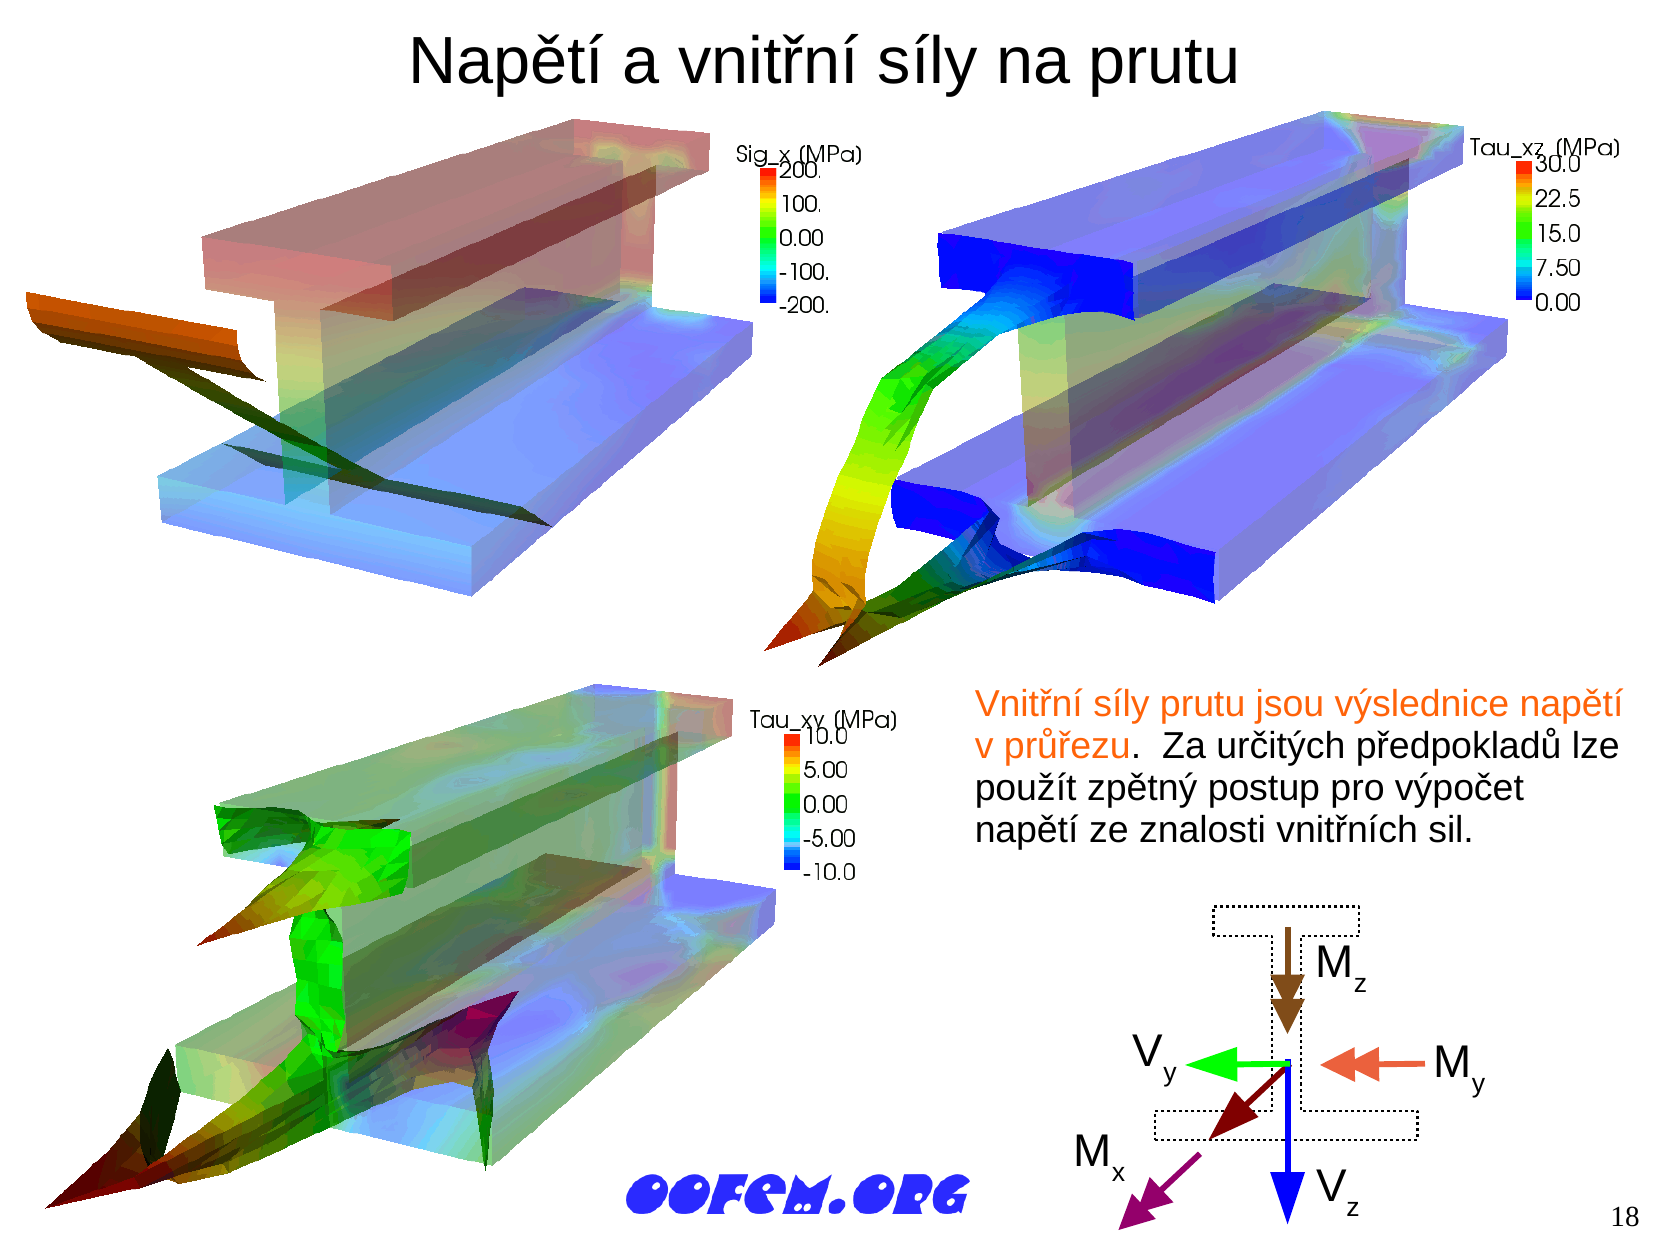

# Napětí a vnitřní síly na prutu
Vnitřní síly prutu jsou výslednice napětí v průřezu. Za určitých předpokladů lze použít zpětný postup pro výpočet napětí ze znalosti vnitřních sil.
Mz
Vy
My
Mx
Vz
18